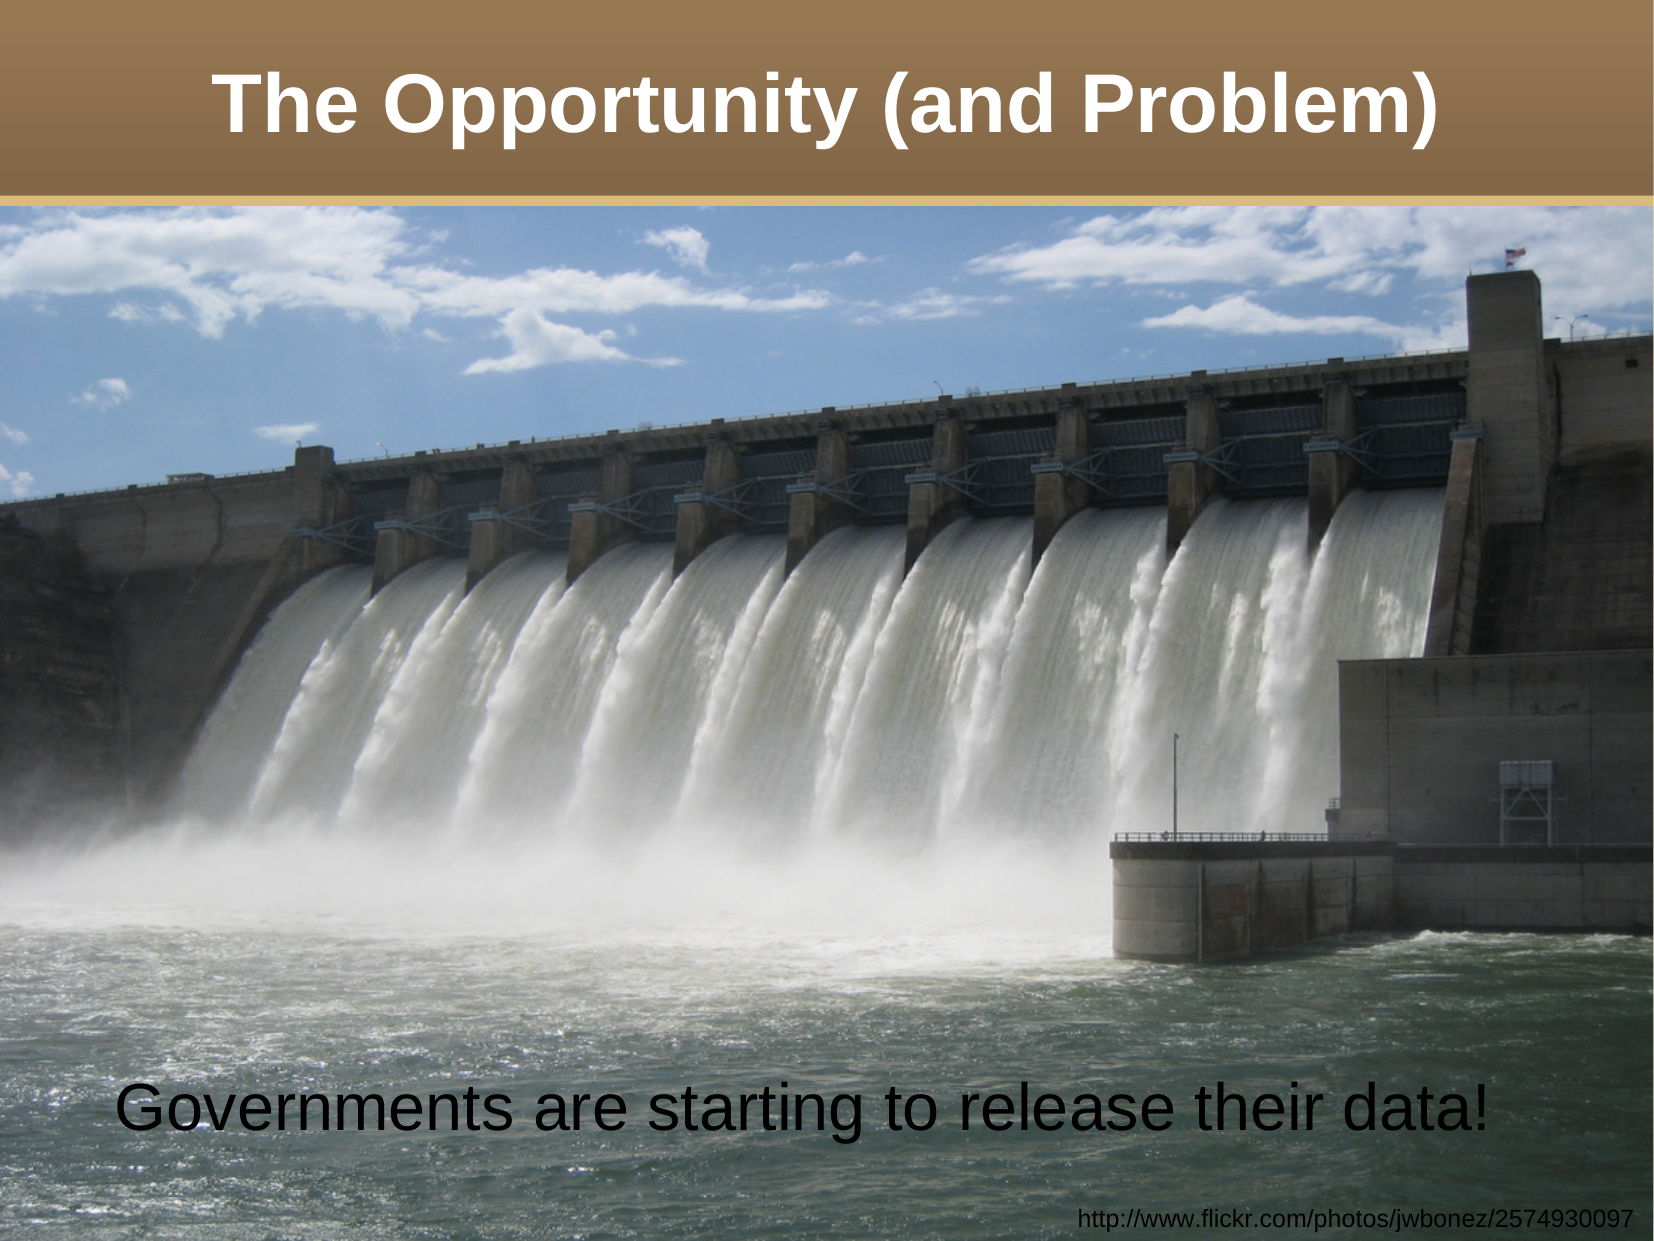

# The Opportunity (and Problem)
Governments are starting to release their data!
http://www.flickr.com/photos/jwbonez/2574930097